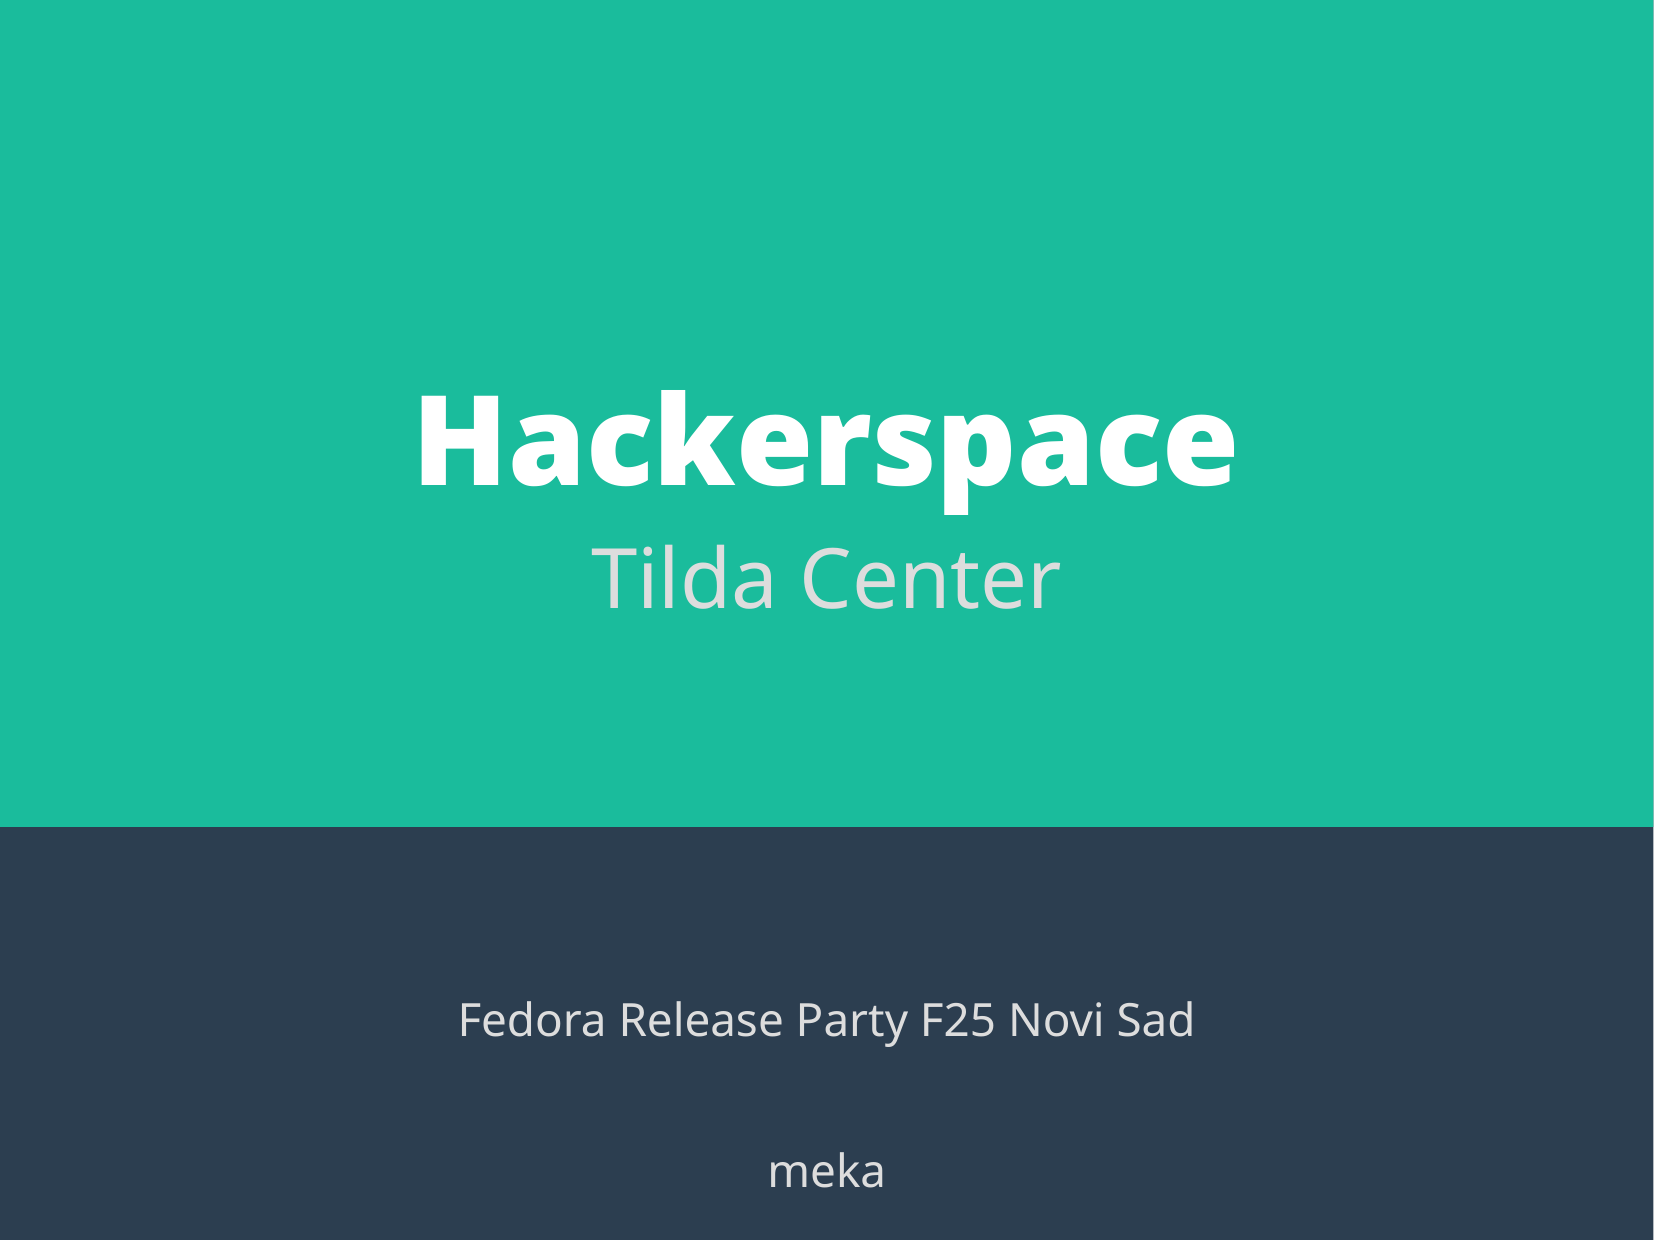

# Hackerspace
Tilda Center
Fedora Release Party F25 Novi Sad
meka